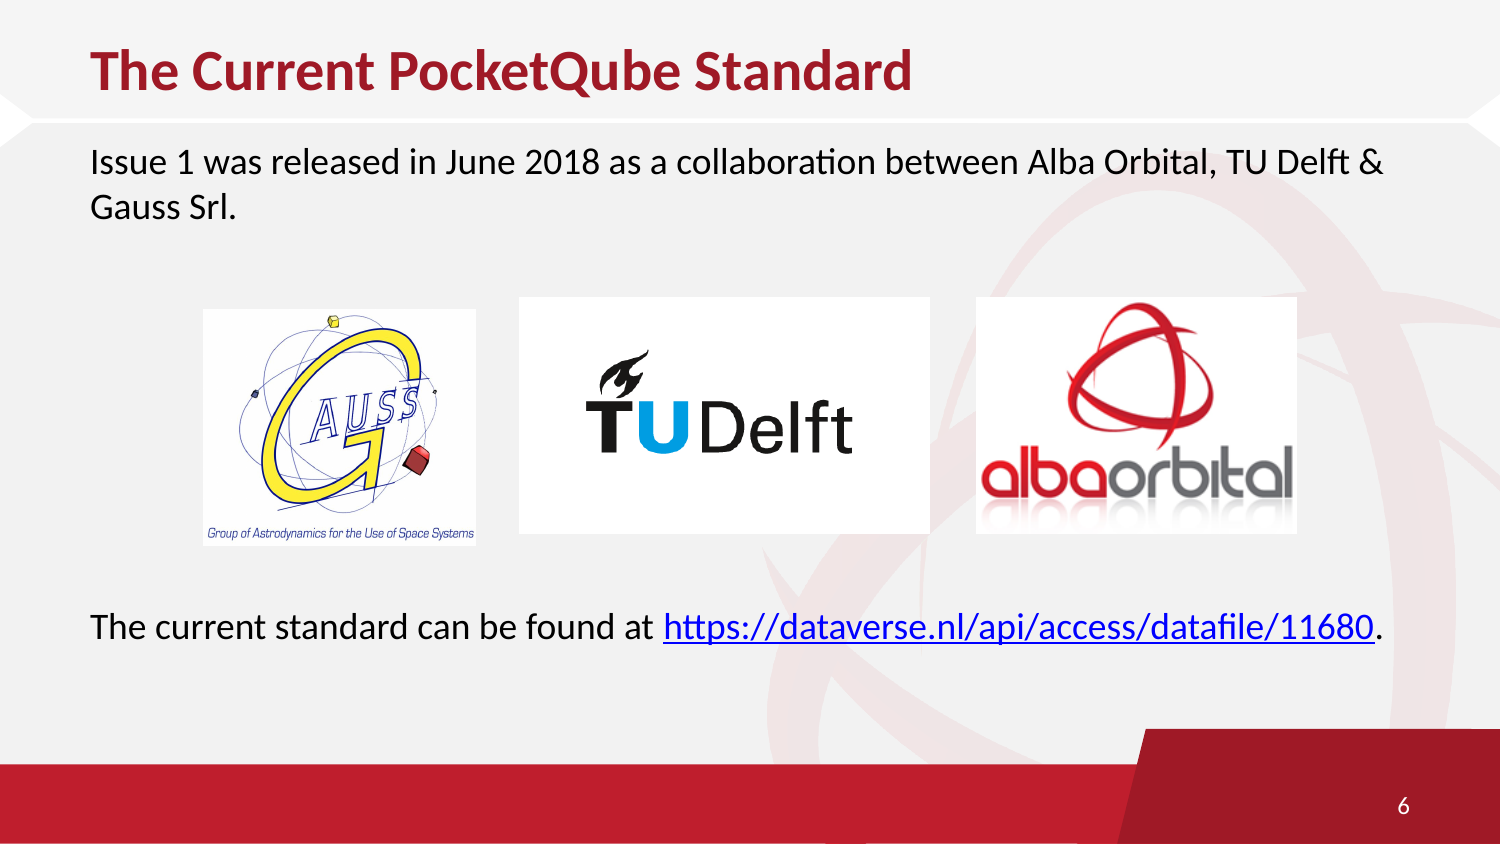

# The Current PocketQube Standard
Issue 1 was released in June 2018 as a collaboration between Alba Orbital, TU Delft & Gauss Srl.
The current standard can be found at https://dataverse.nl/api/access/datafile/11680.